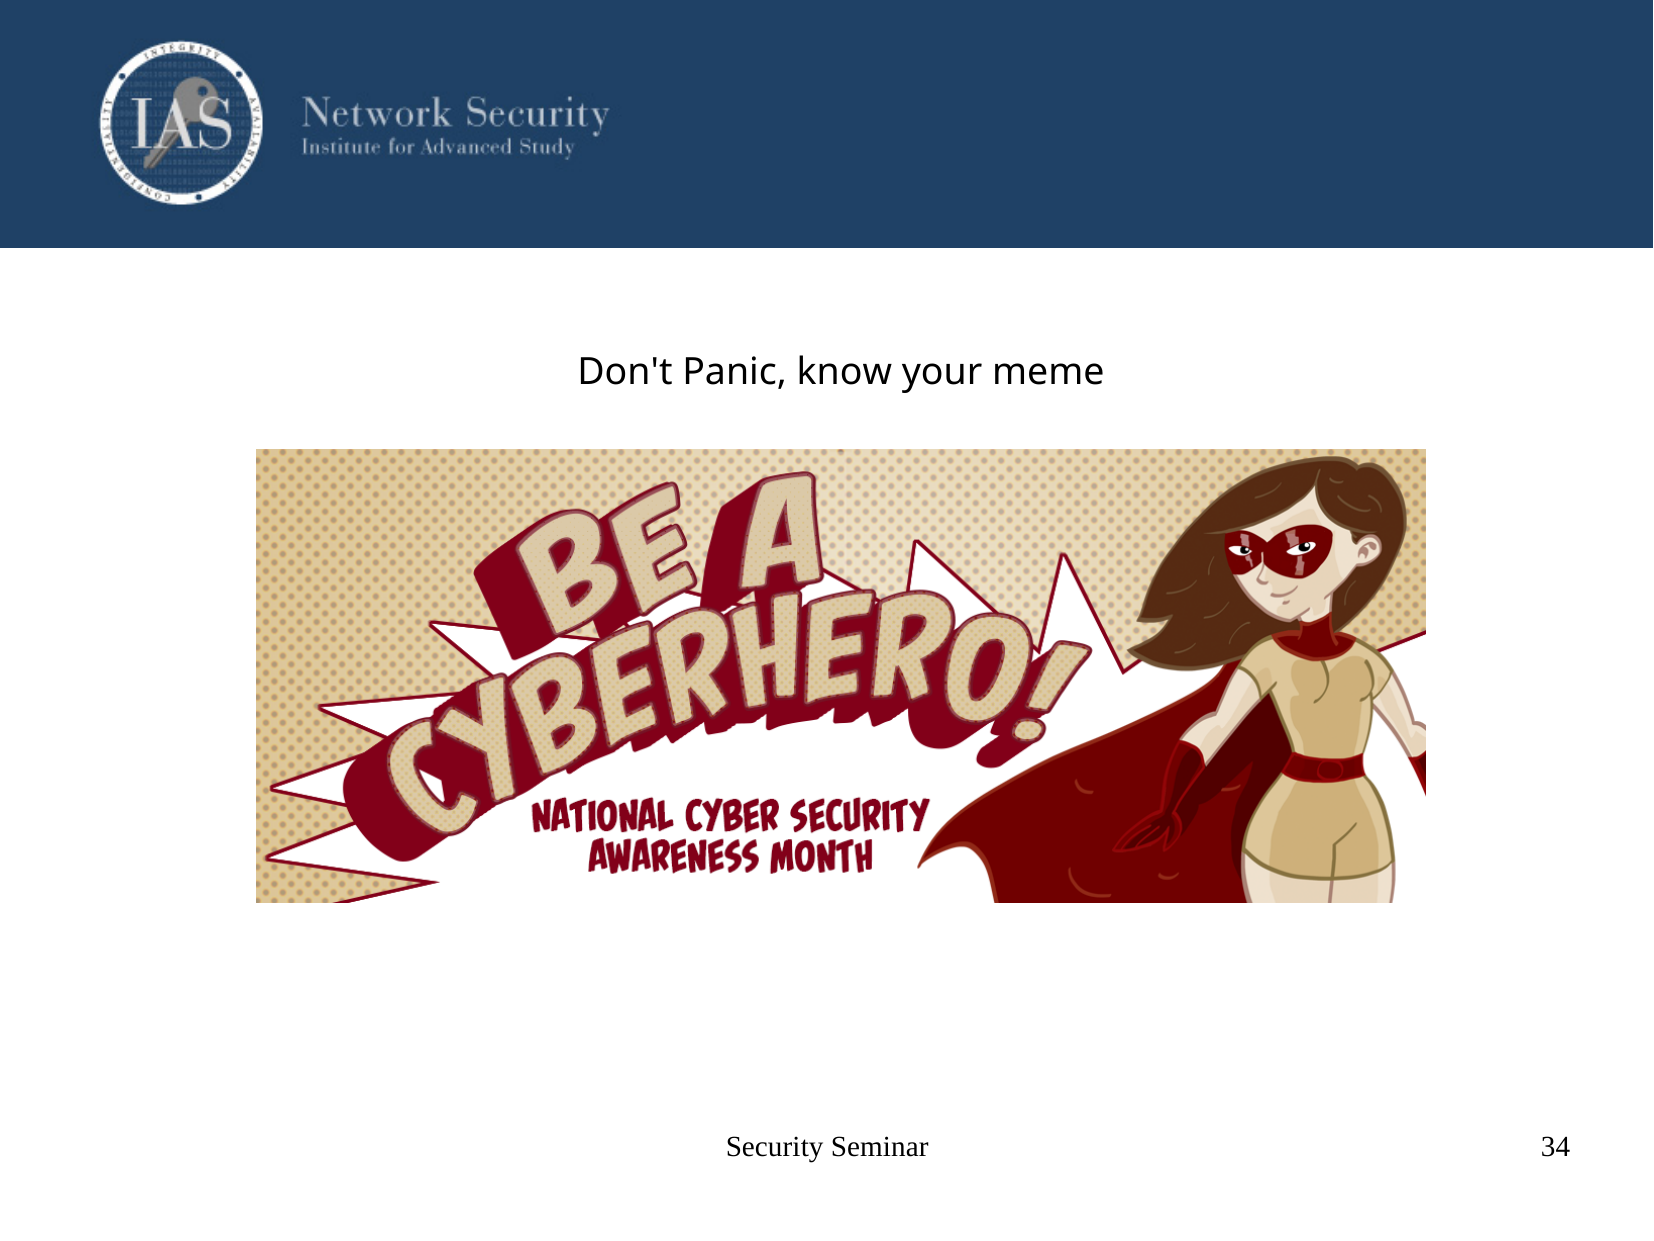

Don't Panic, know your meme
Security Seminar
34